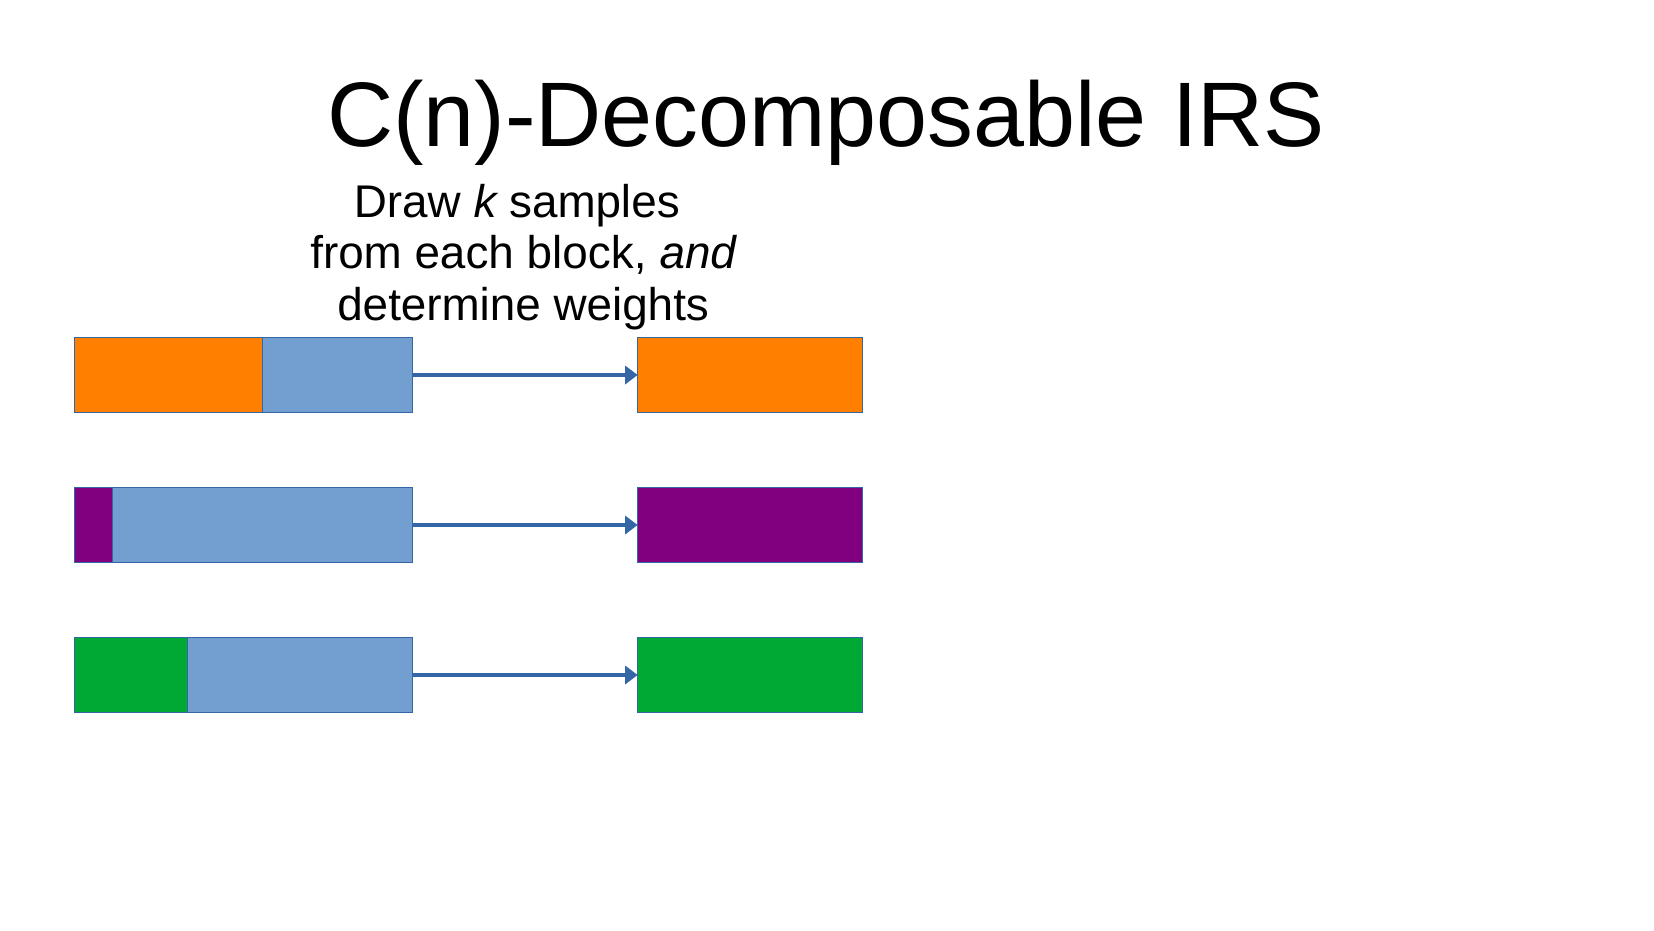

# C(n)-Decomposable IRS
Draw k samples
from each block, and
determine weights